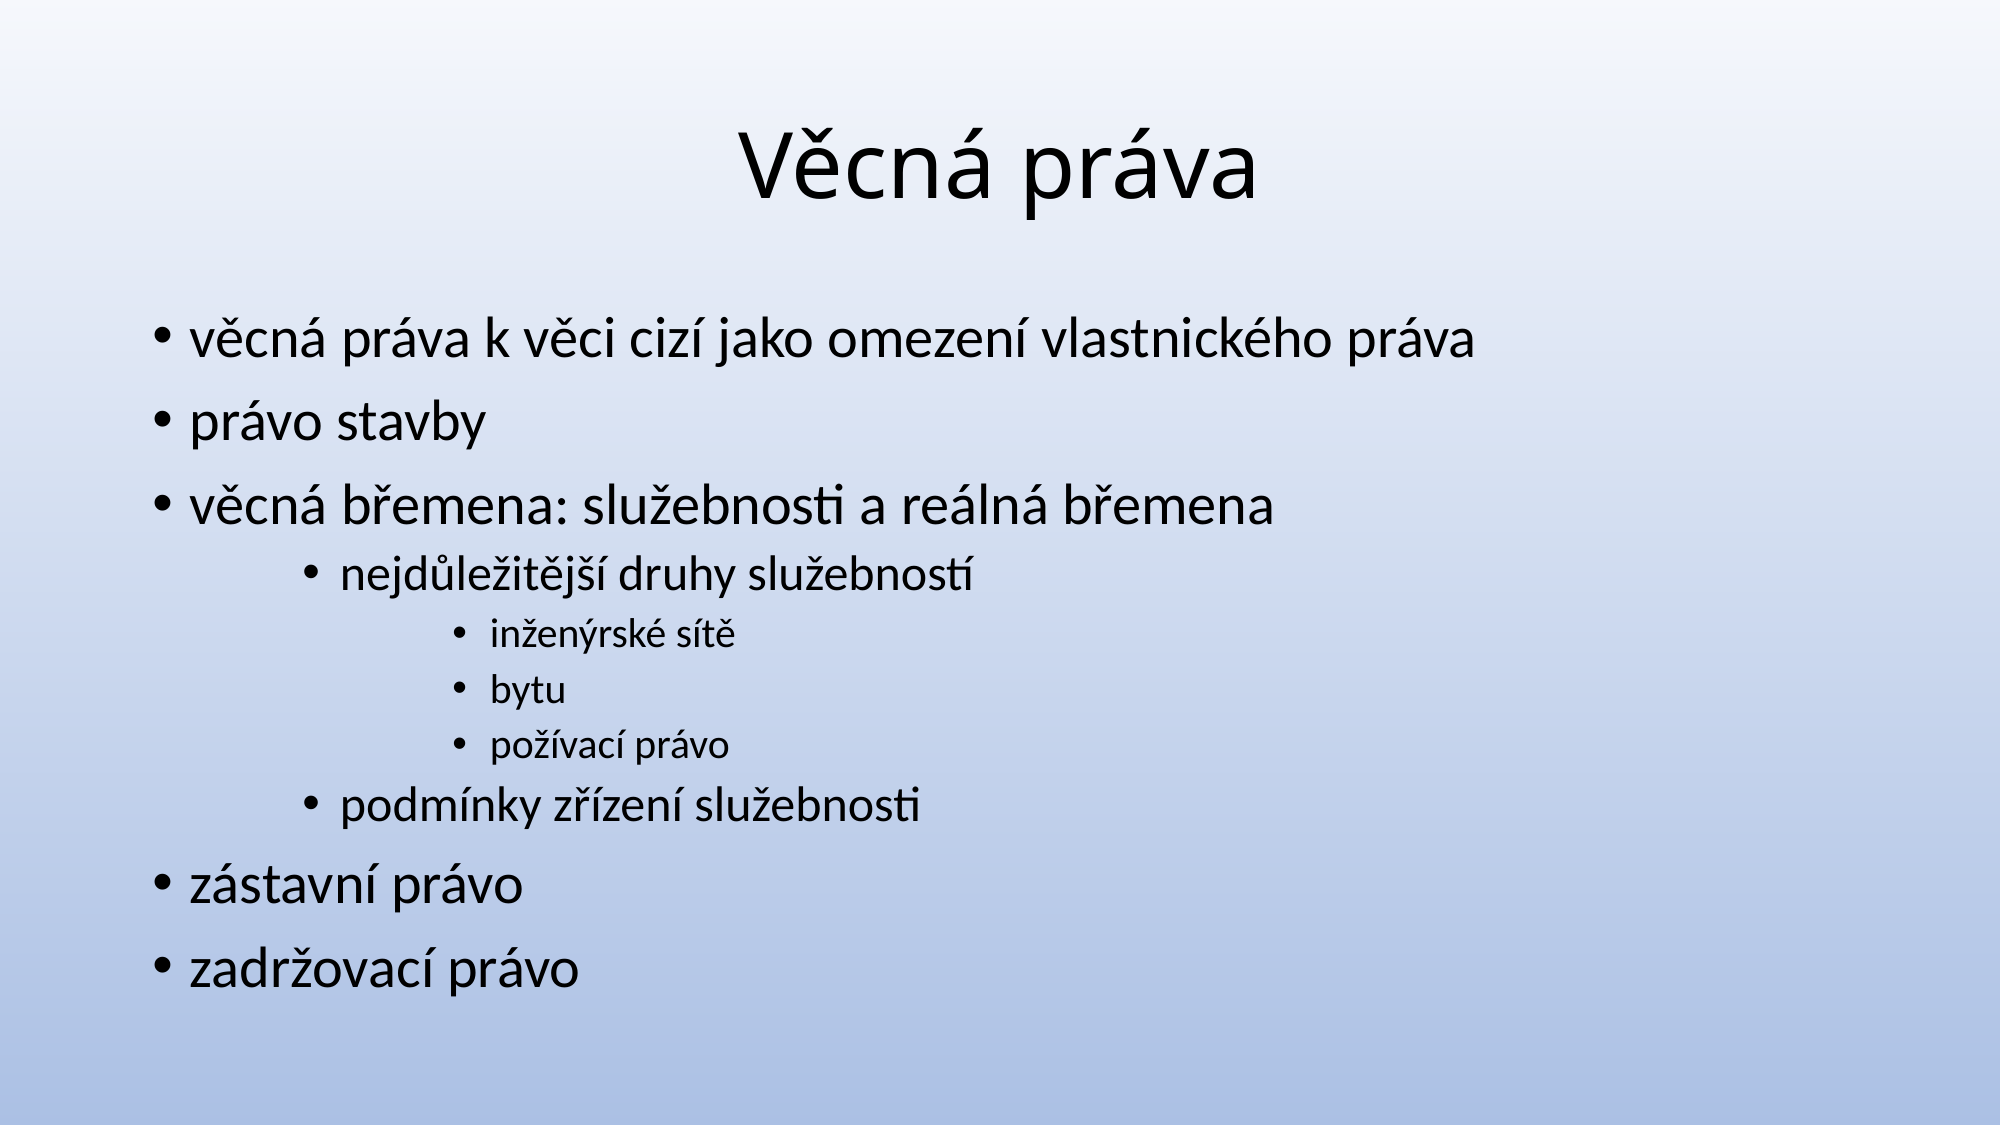

# Věcná práva
věcná práva k věci cizí jako omezení vlastnického práva
právo stavby
věcná břemena: služebnosti a reálná břemena
nejdůležitější druhy služebností
inženýrské sítě
bytu
požívací právo
podmínky zřízení služebnosti
zástavní právo
zadržovací právo